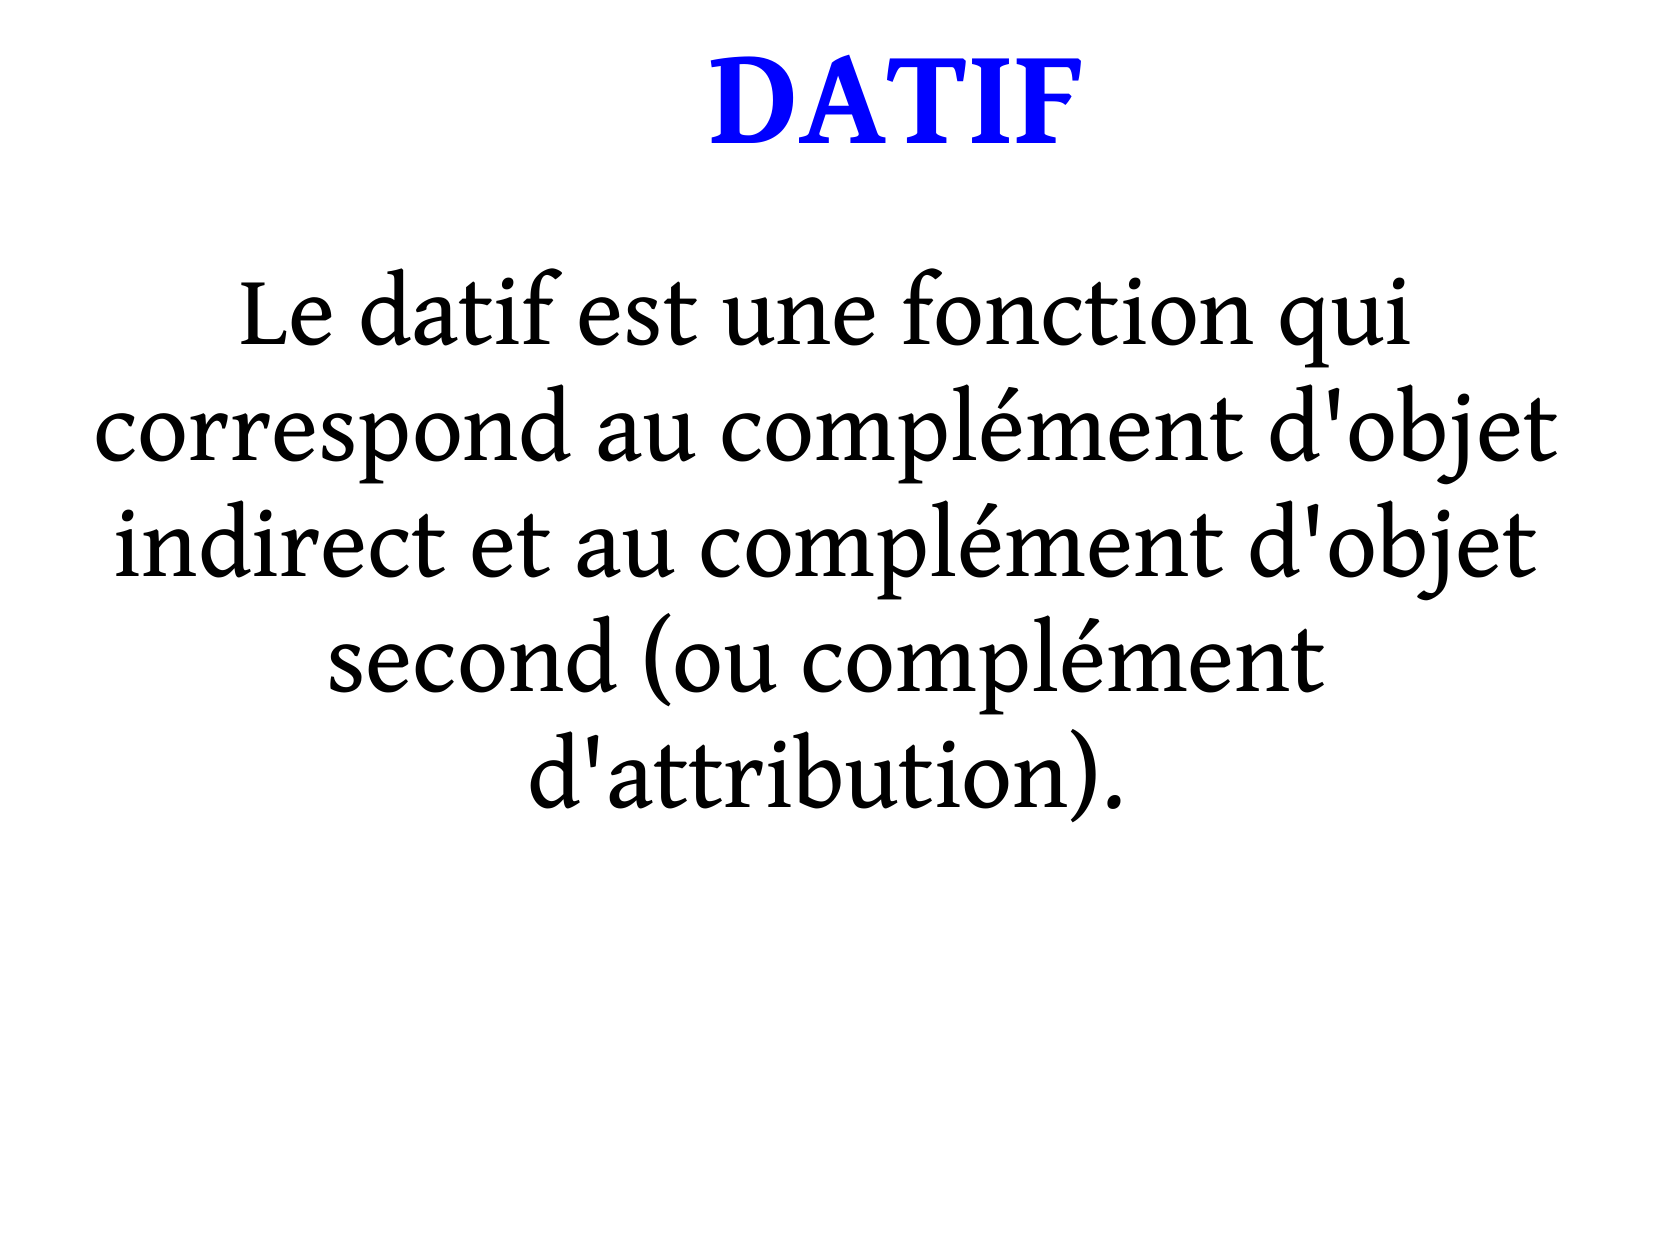

# DATIF
Le datif est une fonction qui correspond au complément d'objet indirect et au complément d'objet second (ou complément d'attribution).